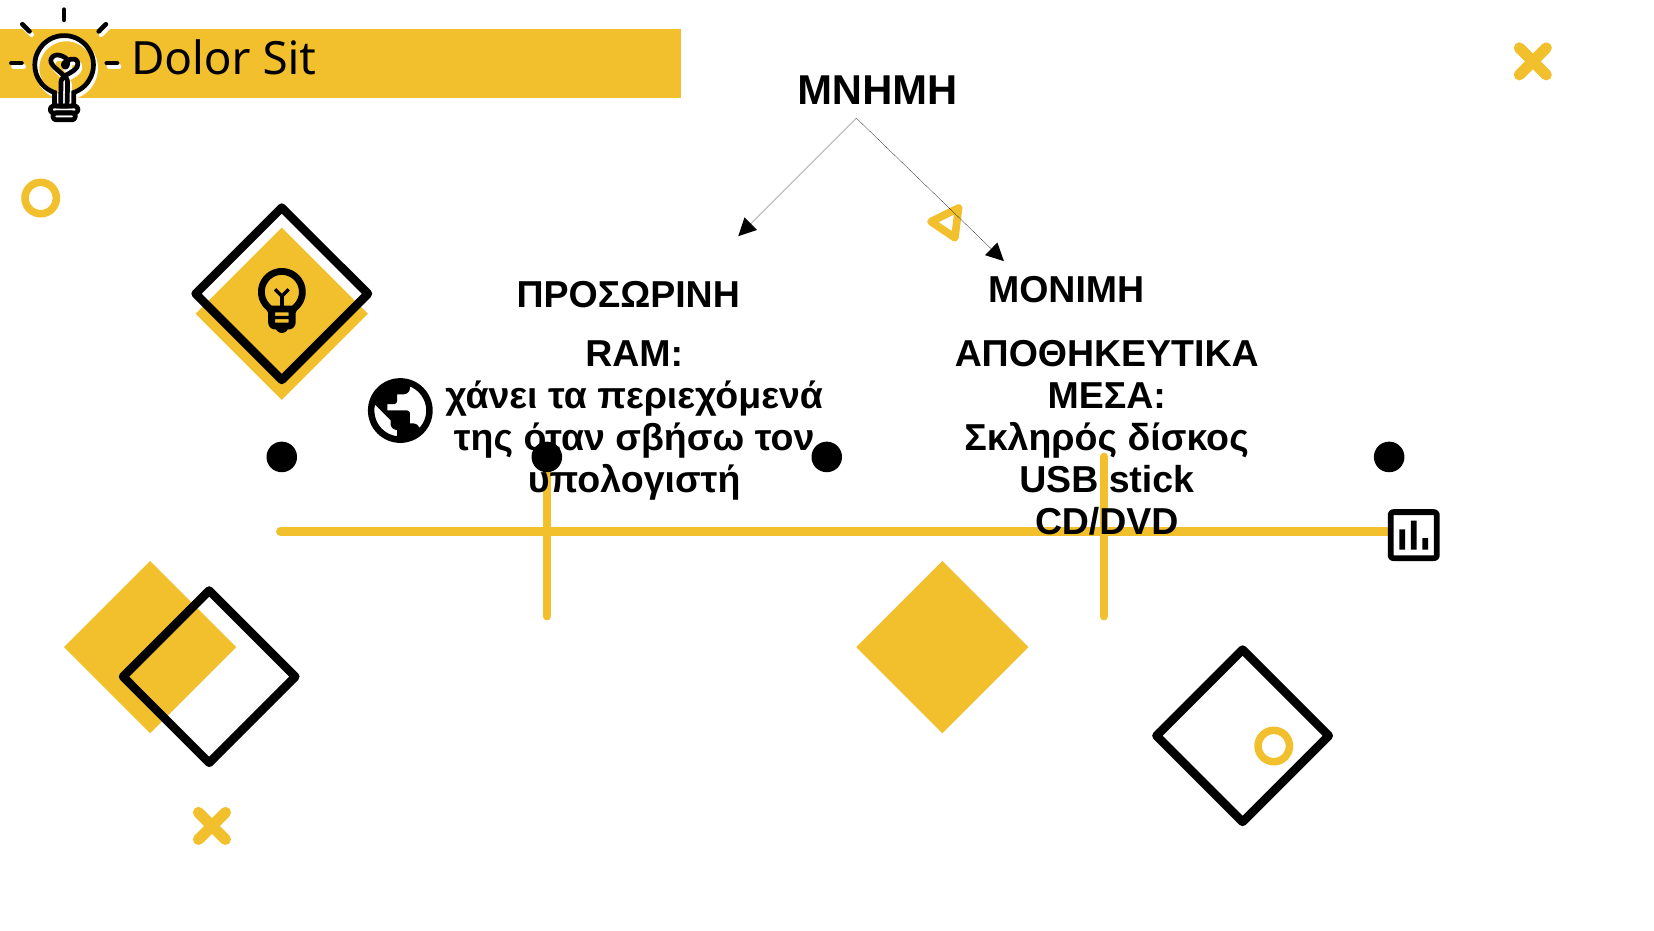

# Dolor Sit
	MNHMH
ΜΟΝΙΜΗ
ΠΡΟΣΩΡΙΝΗ
RAM:
χάνει τα περιεχόμενά της όταν σβήσω τον υπολογιστή
ΑΠΟΘΗΚΕΥΤΙΚΑ ΜΕΣΑ:
Σκληρός δίσκος
USB stick
CD/DVD